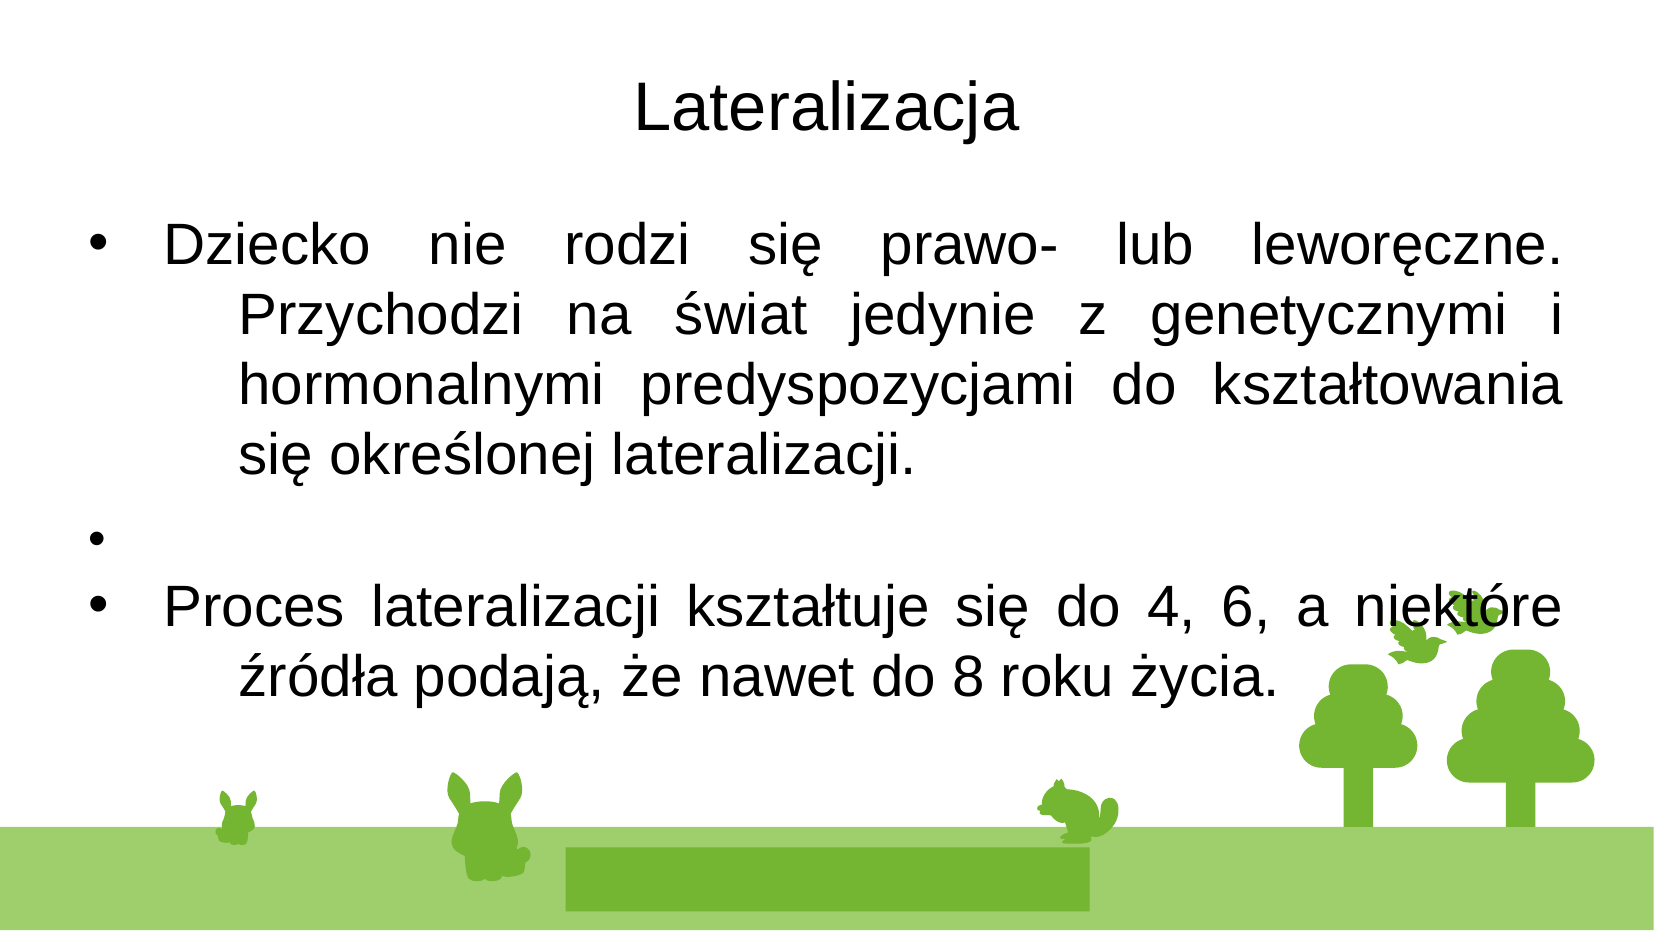

# Lateralizacja
Dziecko nie rodzi się prawo- lub leworęczne. Przychodzi na świat jedynie z genetycznymi i hormonalnymi predyspozycjami do kształtowania się określonej lateralizacji.
Proces lateralizacji kształtuje się do 4, 6, a niektóre źródła podają, że nawet do 8 roku życia.